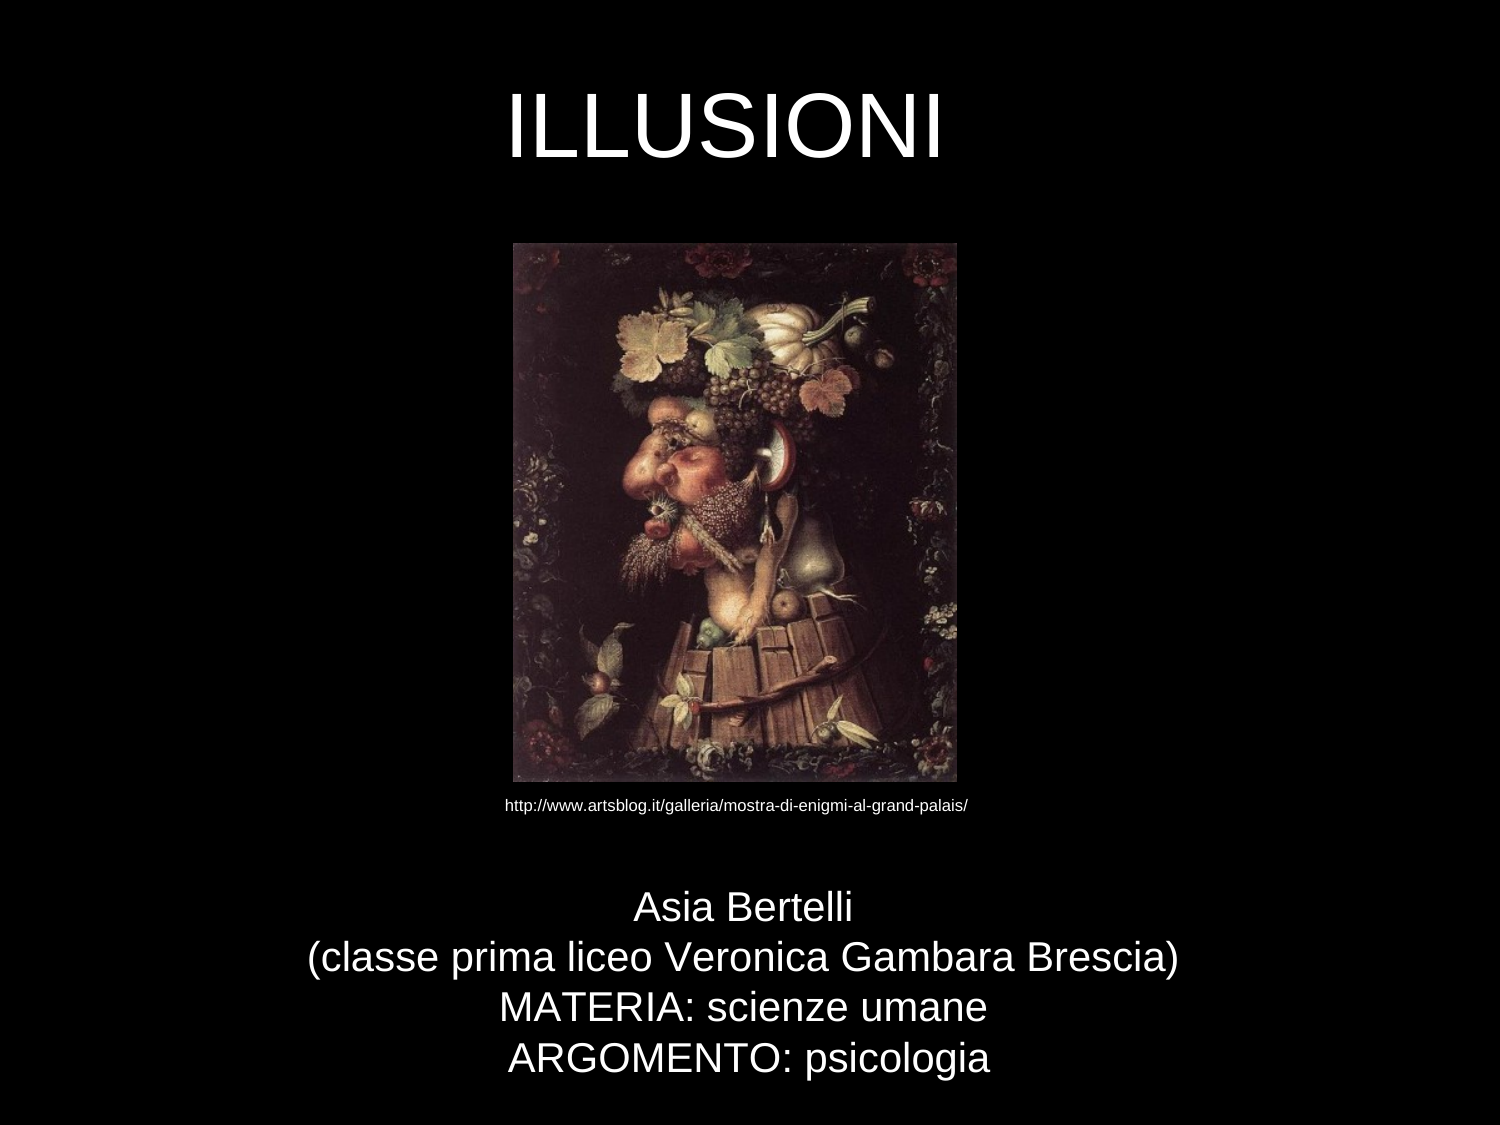

# ILLUSIONI
http://www.artsblog.it/galleria/mostra-di-enigmi-al-grand-palais/
Asia Bertelli
(classe prima liceo Veronica Gambara Brescia)
MATERIA: scienze umane
 ARGOMENTO: psicologia